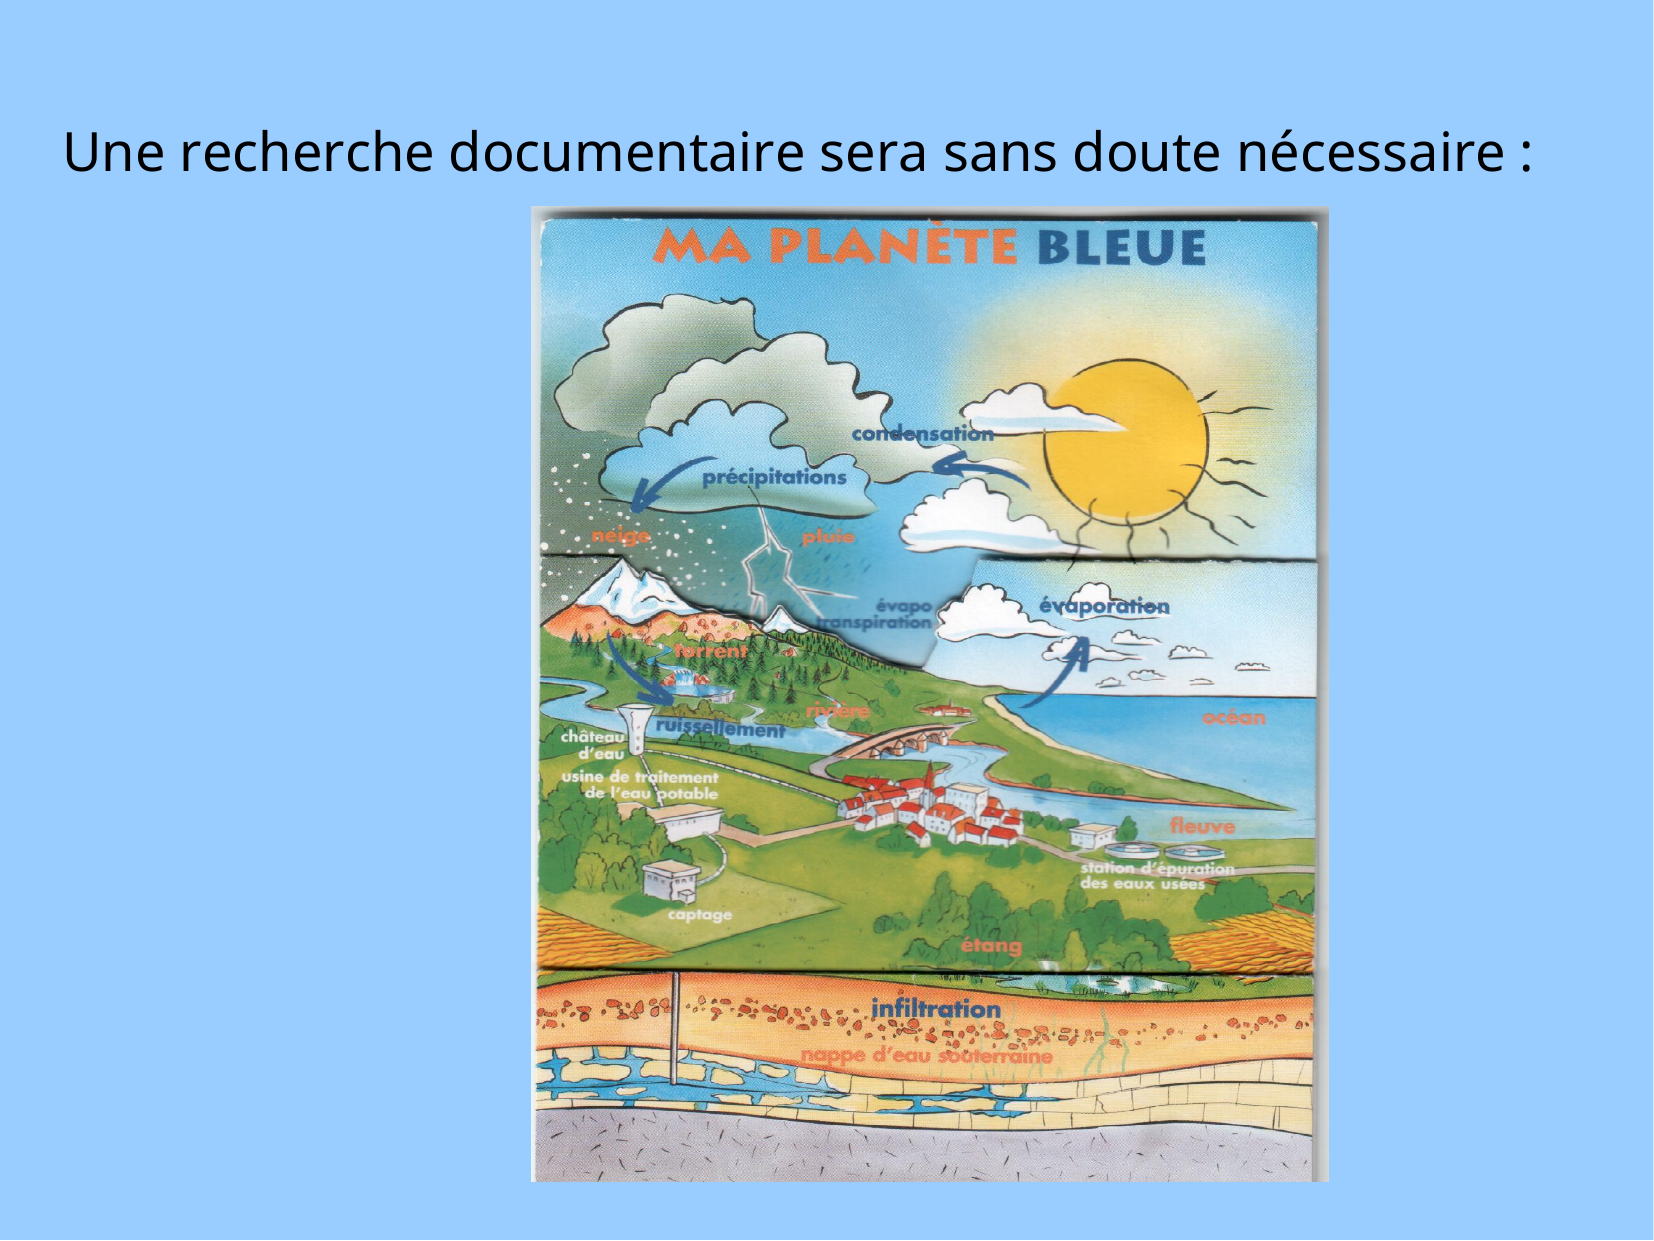

Une recherche documentaire sera sans doute nécessaire :